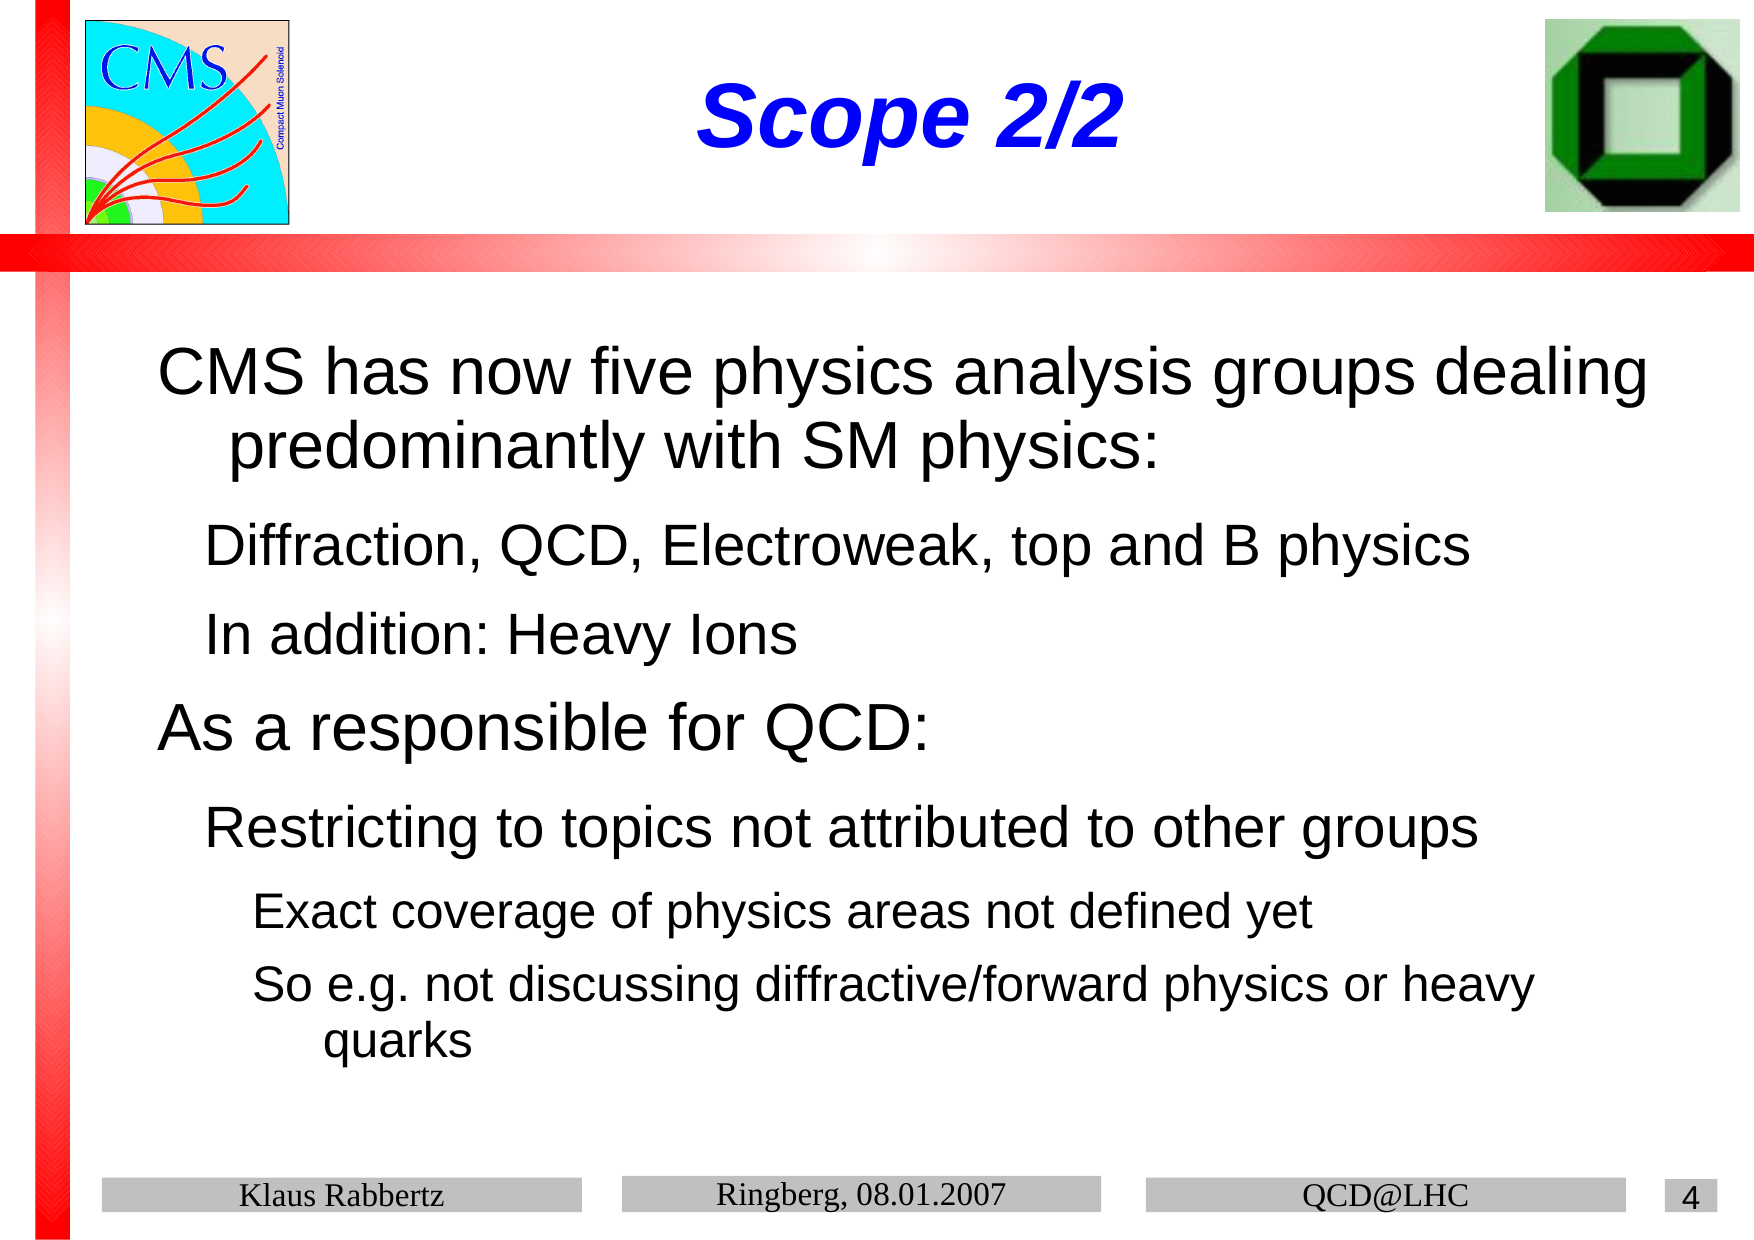

# Scope 2/2
CMS has now five physics analysis groups dealing predominantly with SM physics:
Diffraction, QCD, Electroweak, top and B physics
In addition: Heavy Ions
As a responsible for QCD:
Restricting to topics not attributed to other groups
Exact coverage of physics areas not defined yet
So e.g. not discussing diffractive/forward physics or heavy quarks